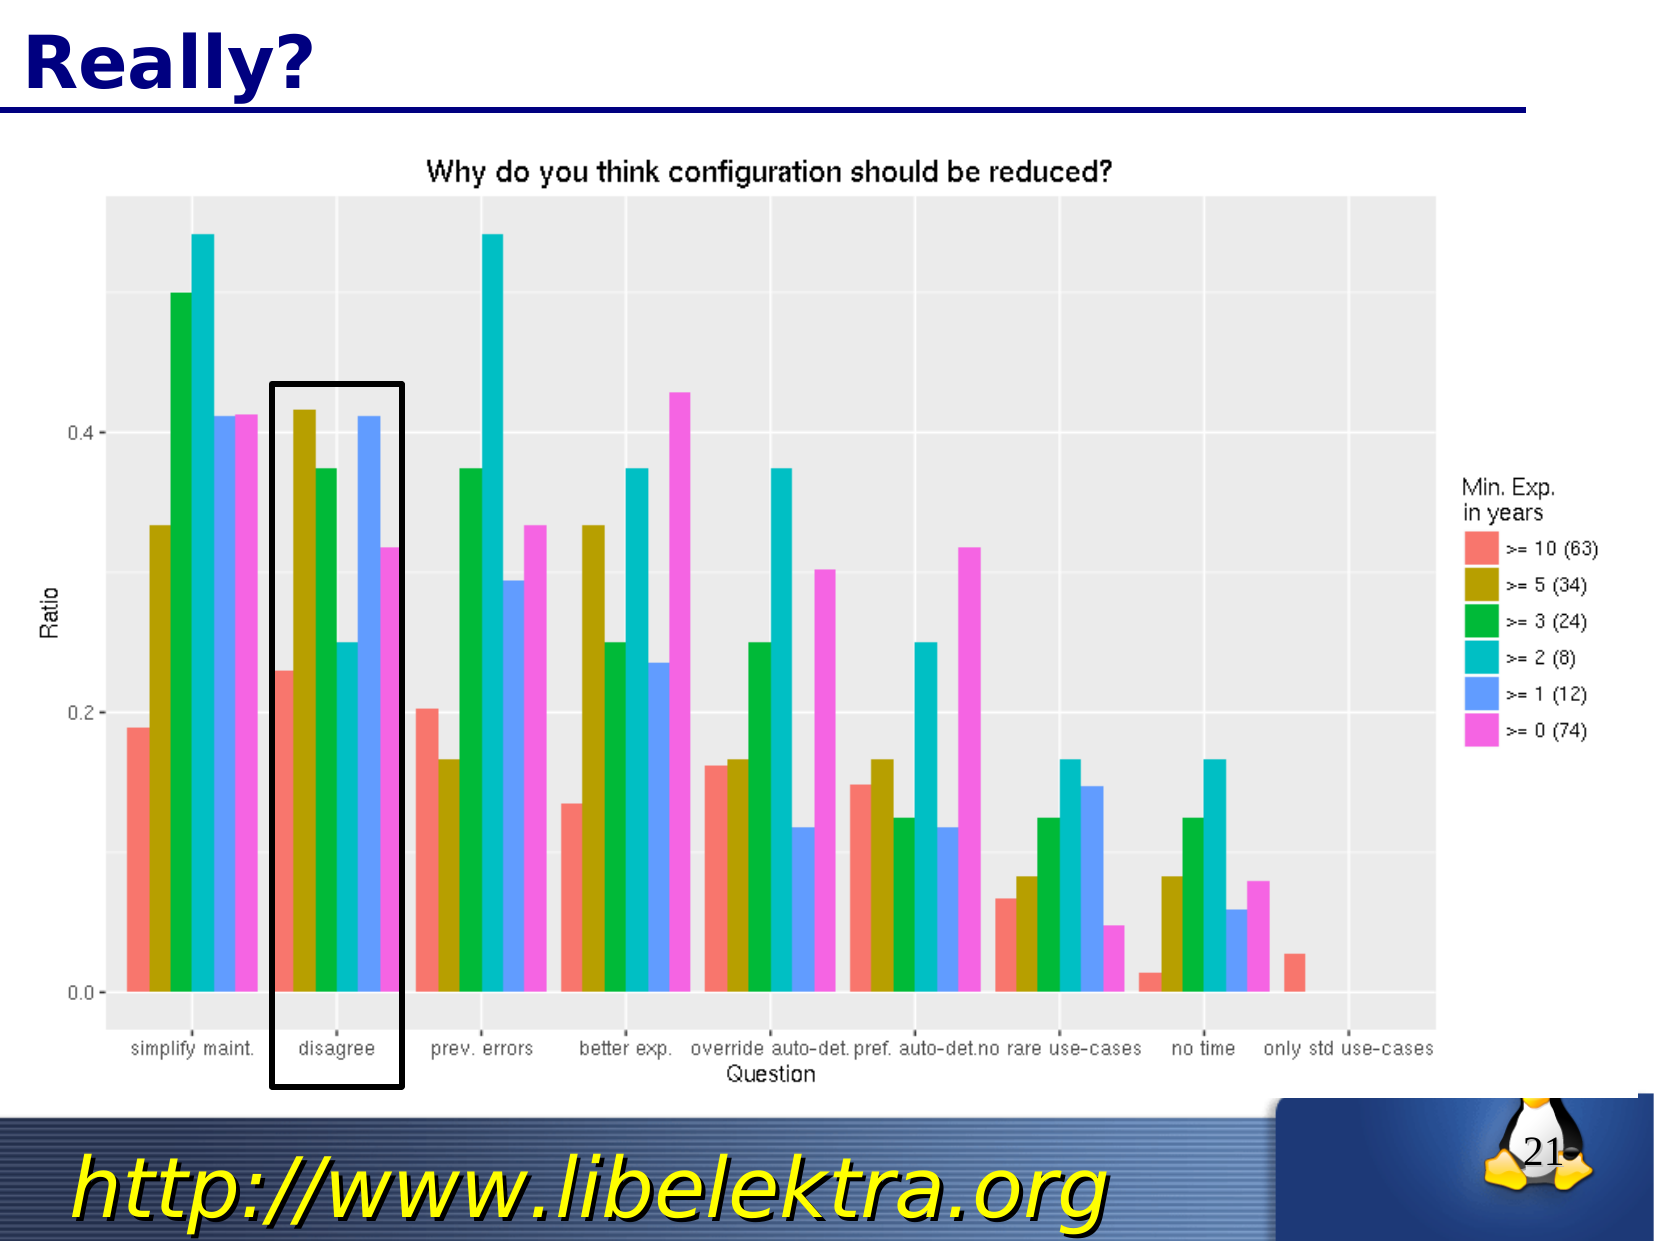

Really?
# Maybe they are inexperienced?
(thanks to Marvin for Graph)